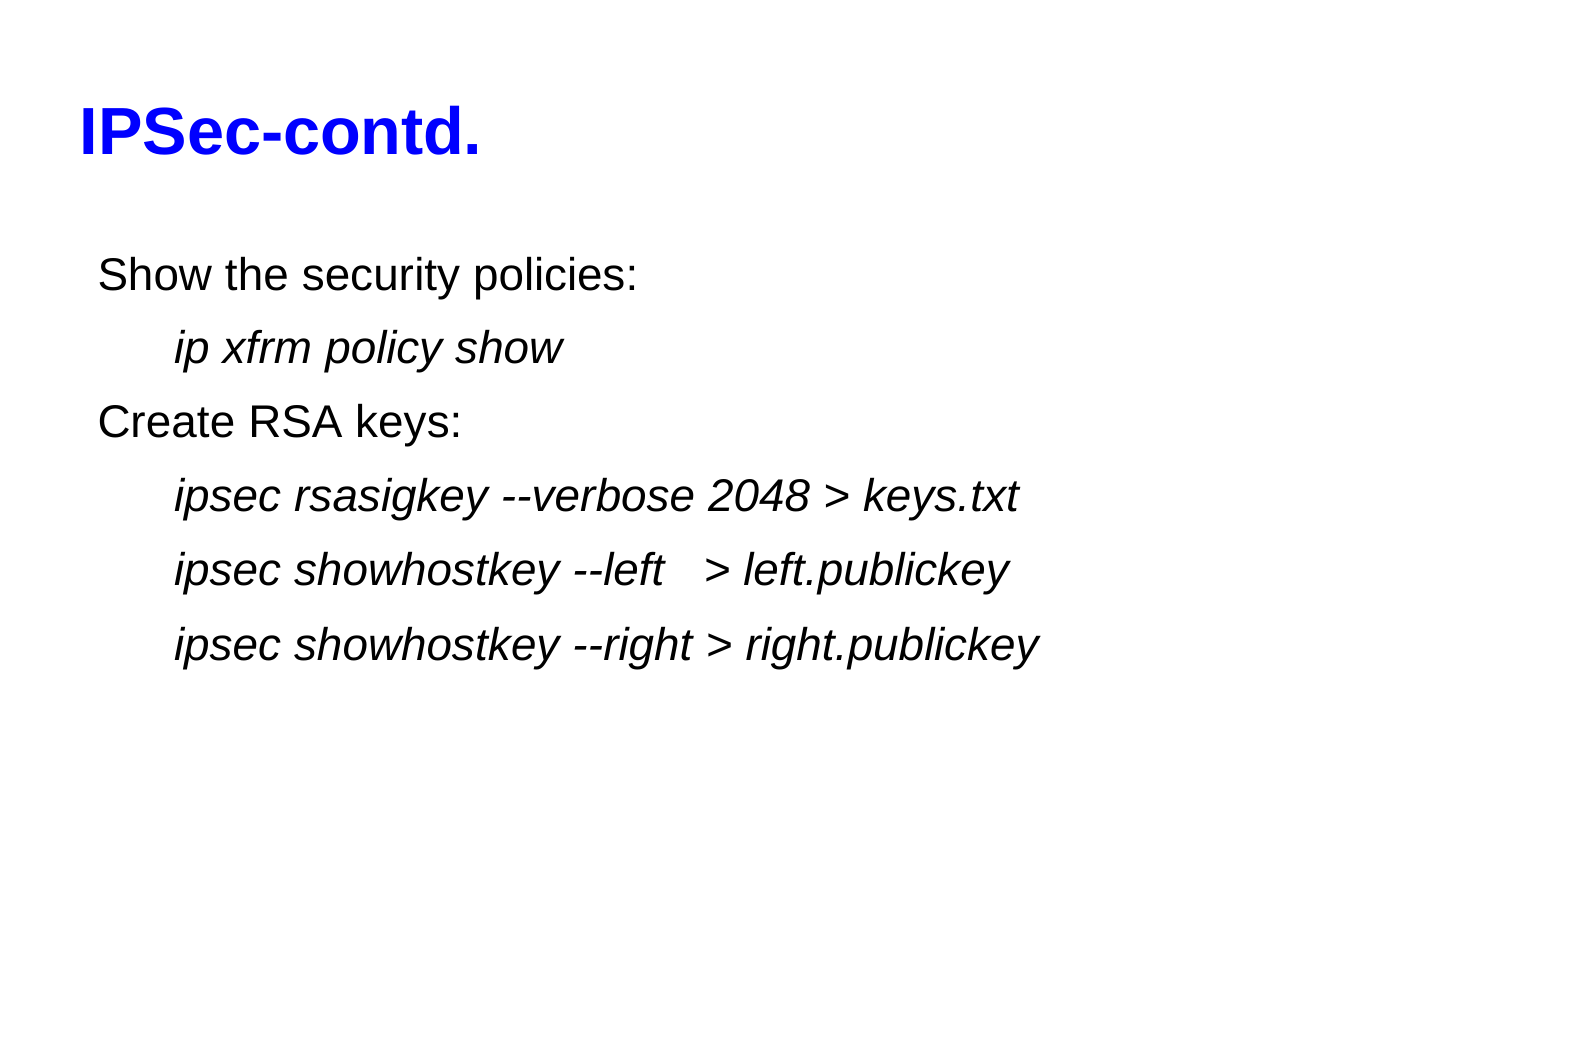

# IPSec-contd.
Show the security policies:
ip xfrm policy show
Create RSA keys:
ipsec rsasigkey --verbose 2048 > keys.txt
ipsec showhostkey --left > left.publickey
ipsec showhostkey --right > right.publickey